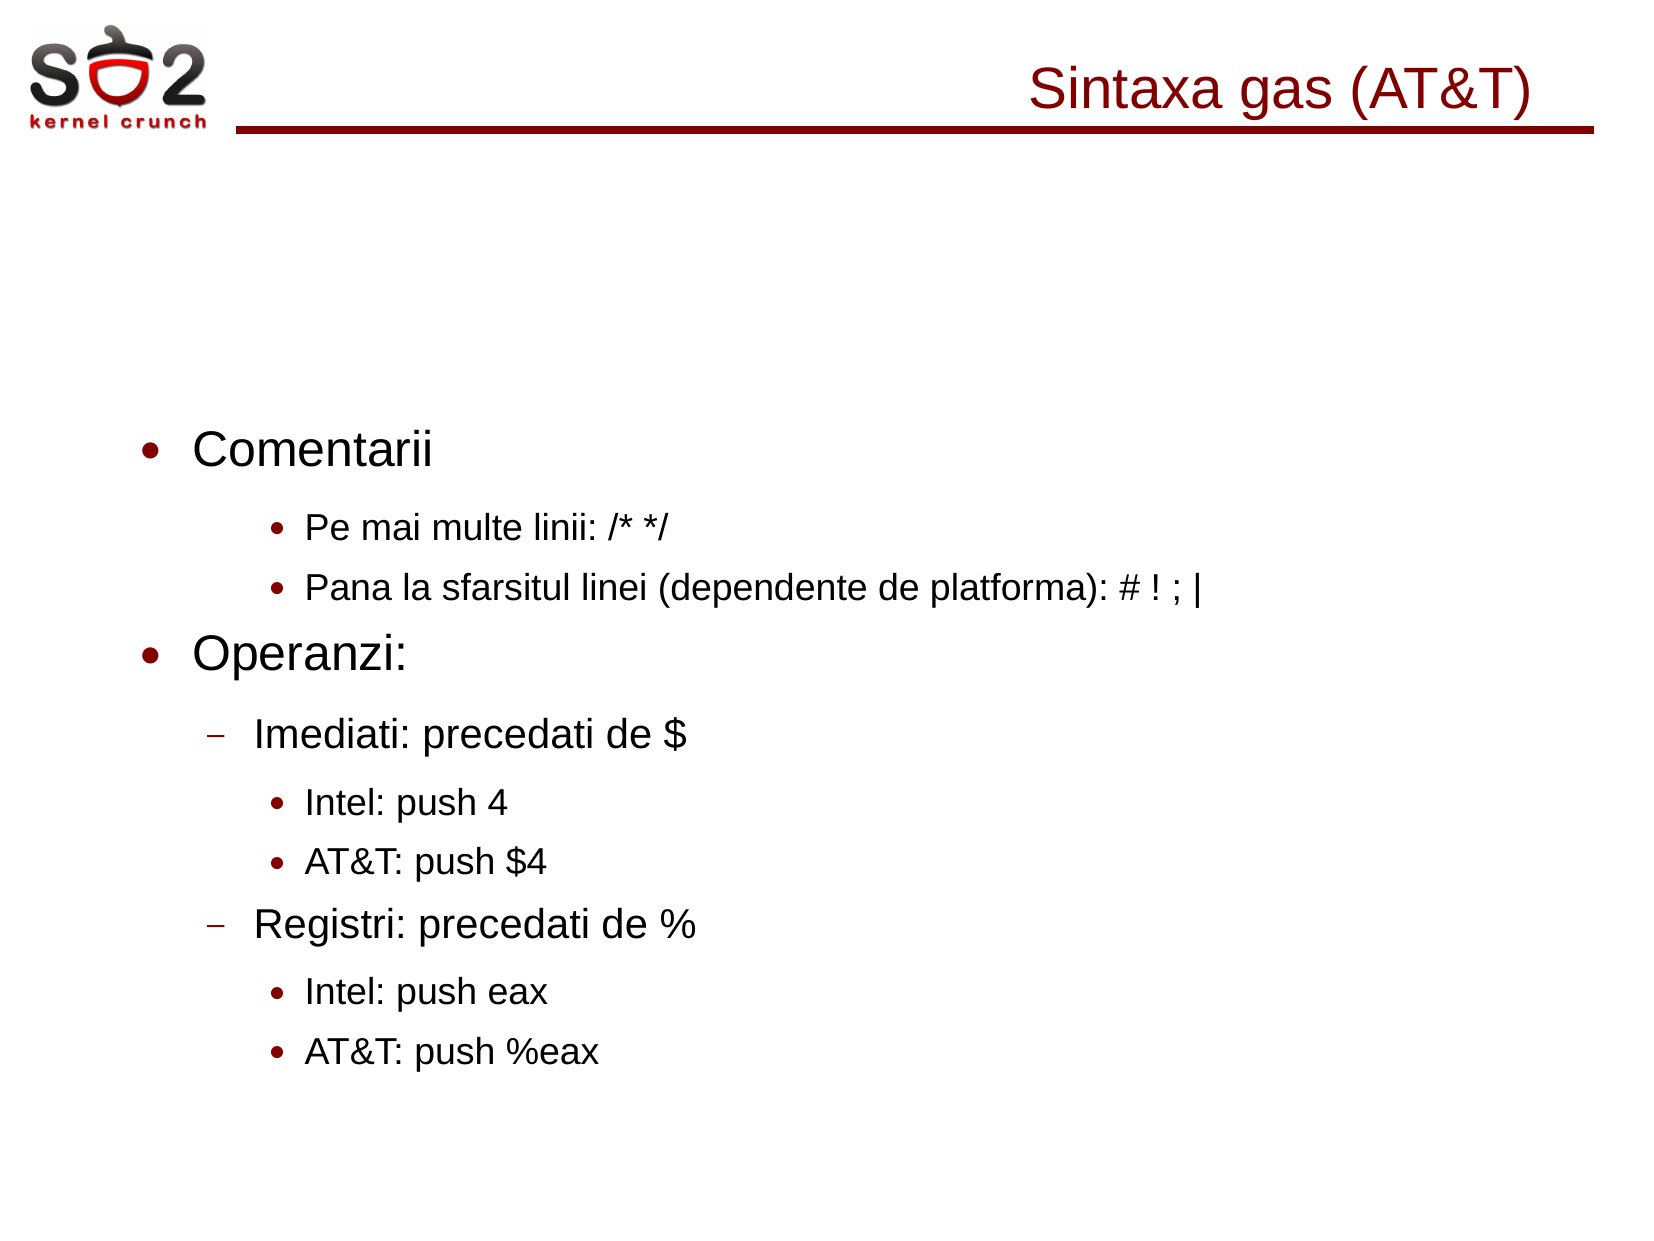

# Sintaxa gas (AT&T)
Comentarii
Pe mai multe linii: /* */
Pana la sfarsitul linei (dependente de platforma): # ! ; |
Operanzi:
Imediati: precedati de $
Intel: push 4
AT&T: push $4
Registri: precedati de %
Intel: push eax
AT&T: push %eax